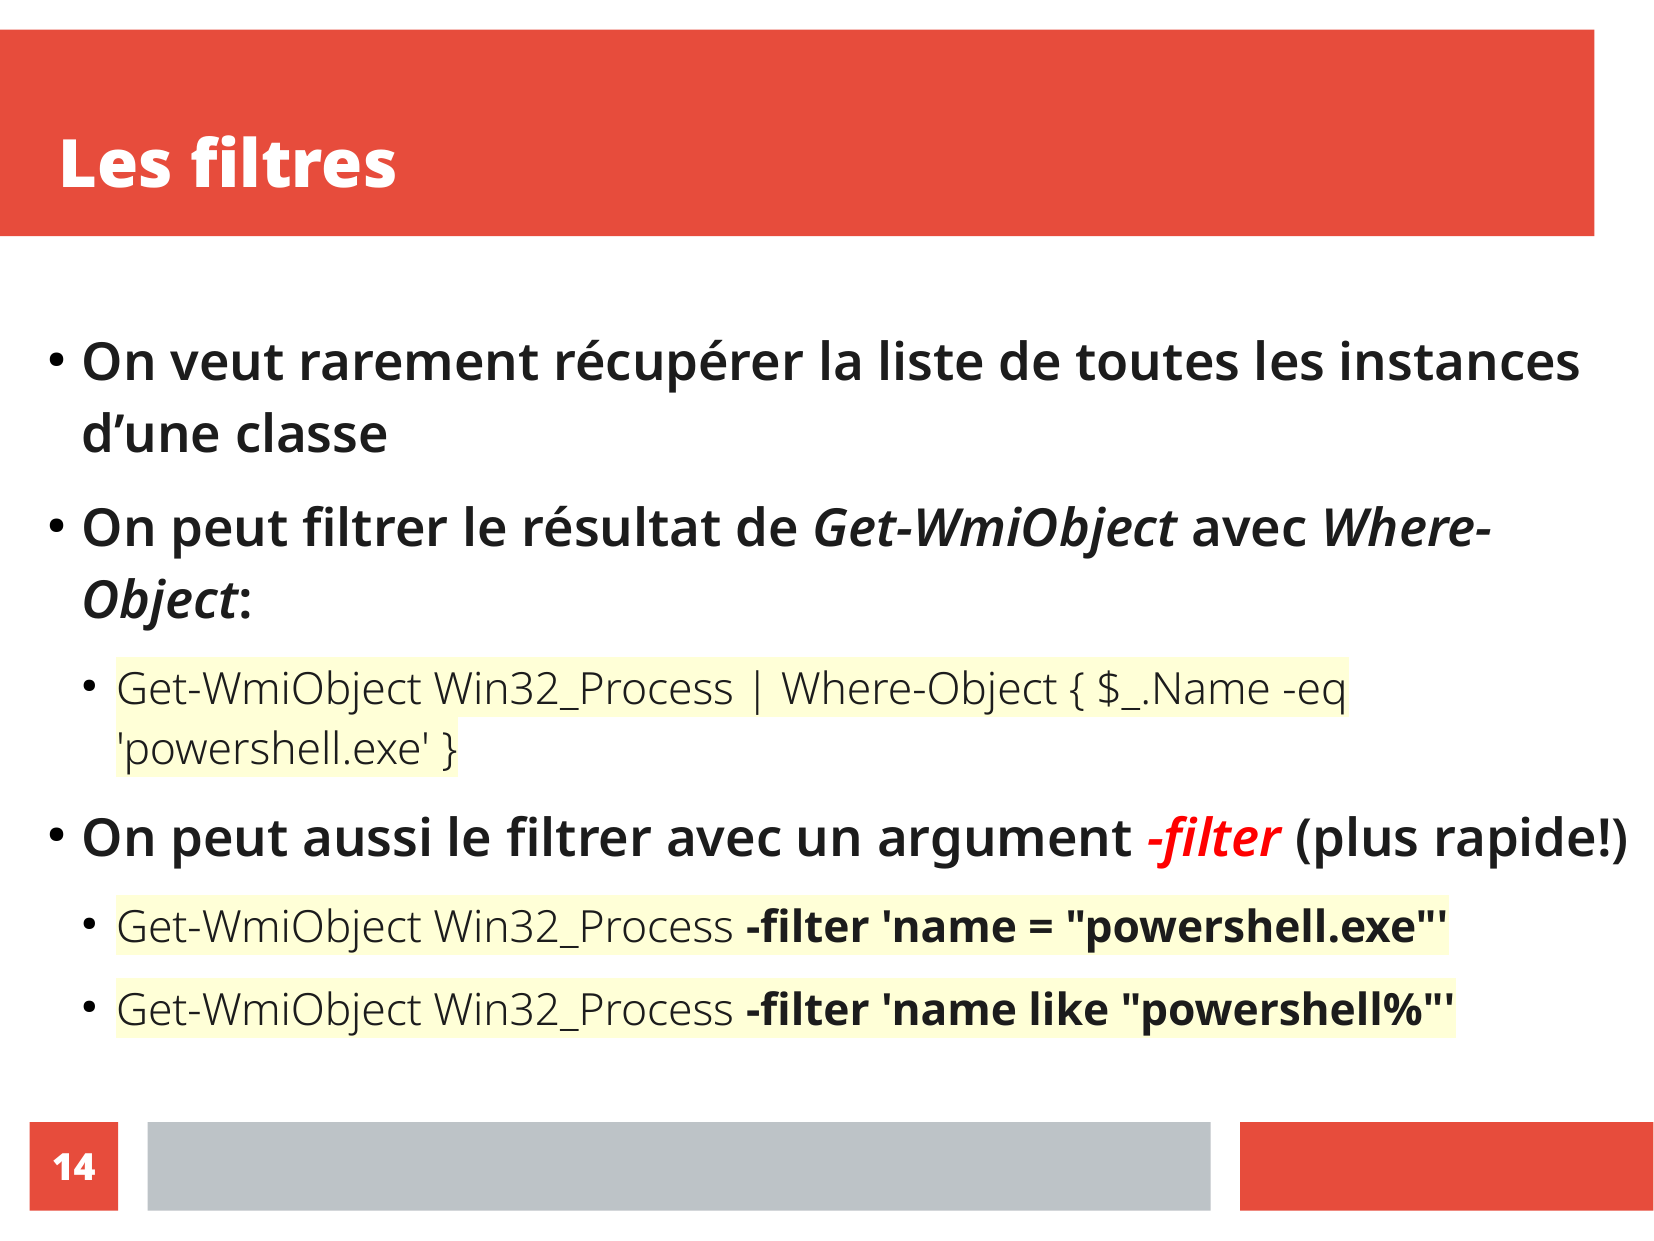

# Les filtres
On veut rarement récupérer la liste de toutes les instances d’une classe
On peut filtrer le résultat de Get-WmiObject avec Where-Object:
Get-WmiObject Win32_Process | Where-Object { $_.Name -eq 'powershell.exe' }
On peut aussi le filtrer avec un argument -filter (plus rapide!)
Get-WmiObject Win32_Process -filter 'name = "powershell.exe"'
Get-WmiObject Win32_Process -filter 'name like "powershell%"'
14